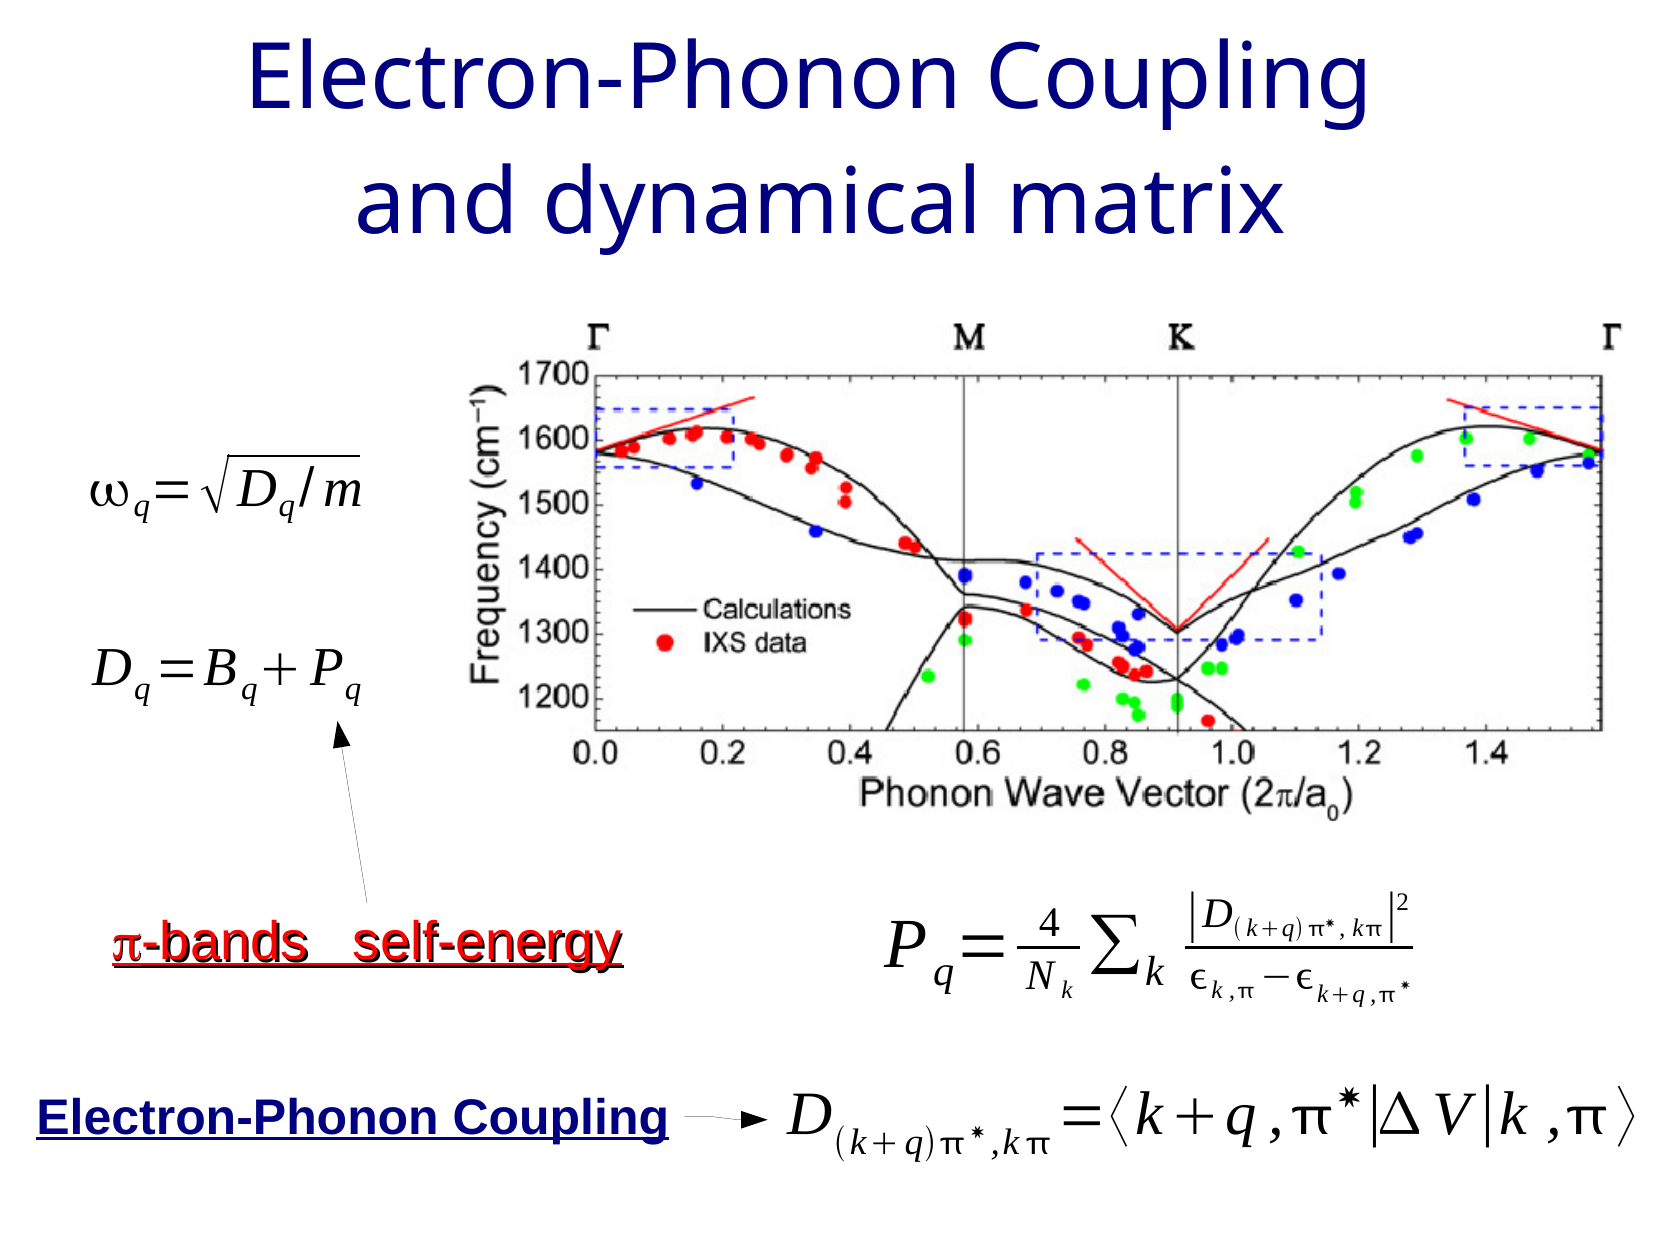

# Electron-Phonon Coupling and dynamical matrix
-bands self-energy
Electron-Phonon Coupling